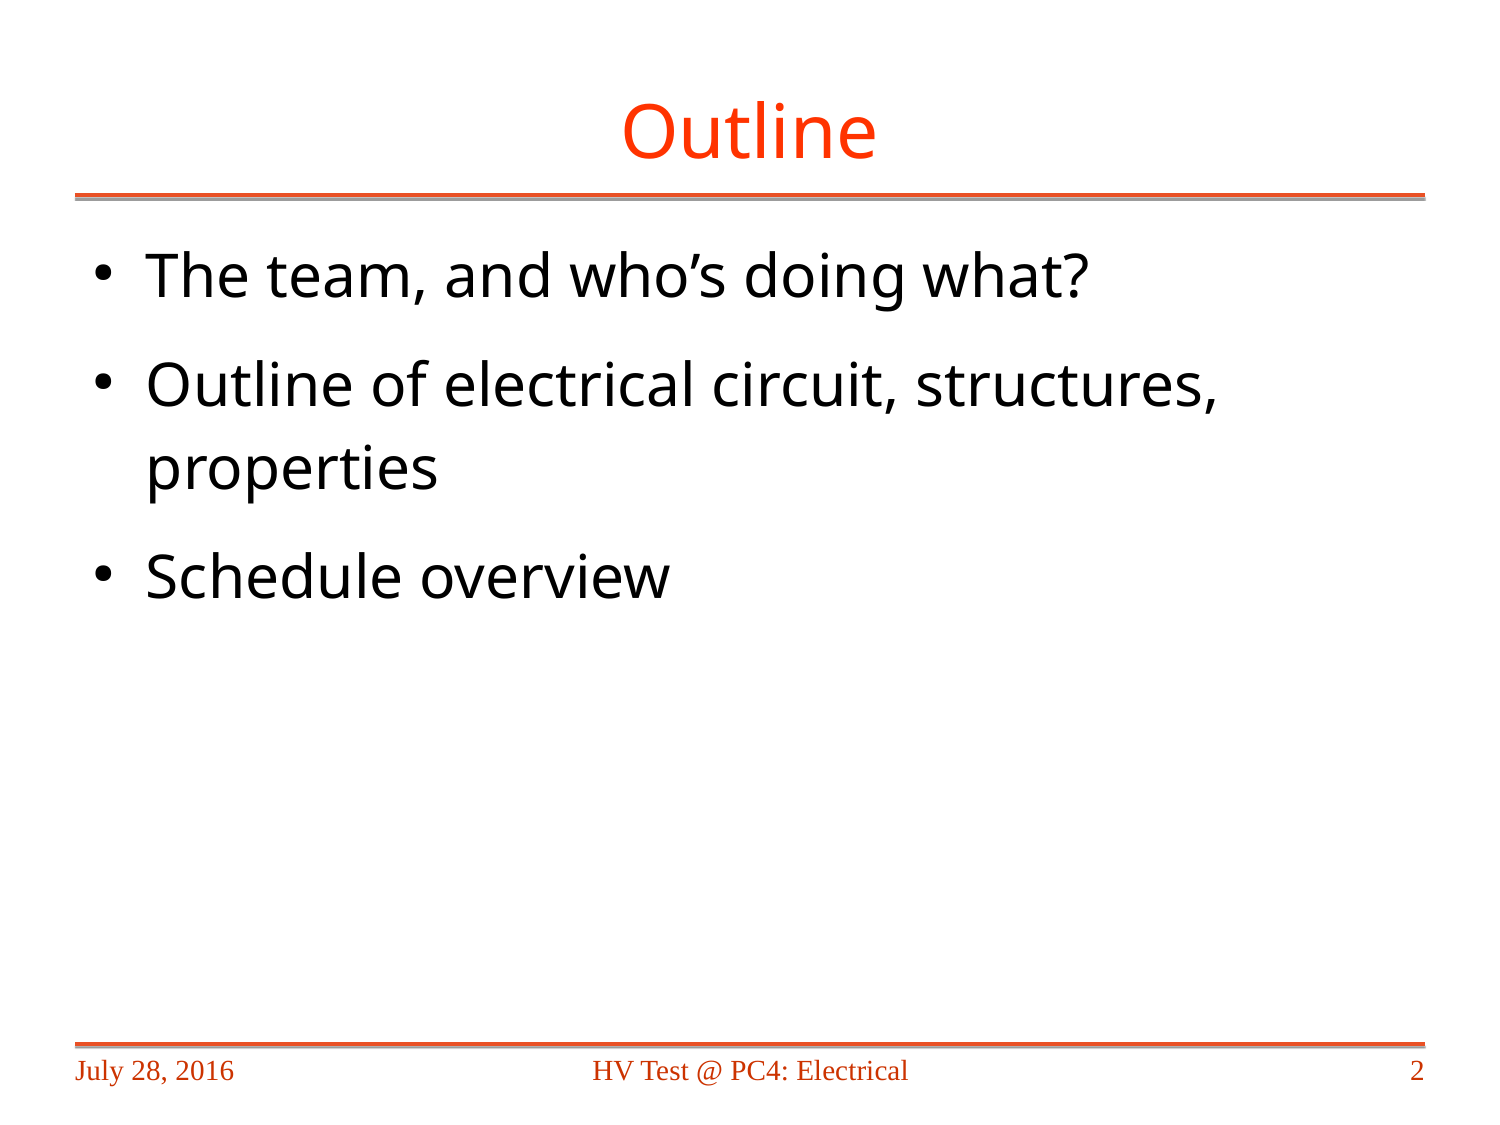

# Outline
The team, and who’s doing what?
Outline of electrical circuit, structures, properties
Schedule overview
July 28, 2016
HV Test @ PC4: Electrical
2